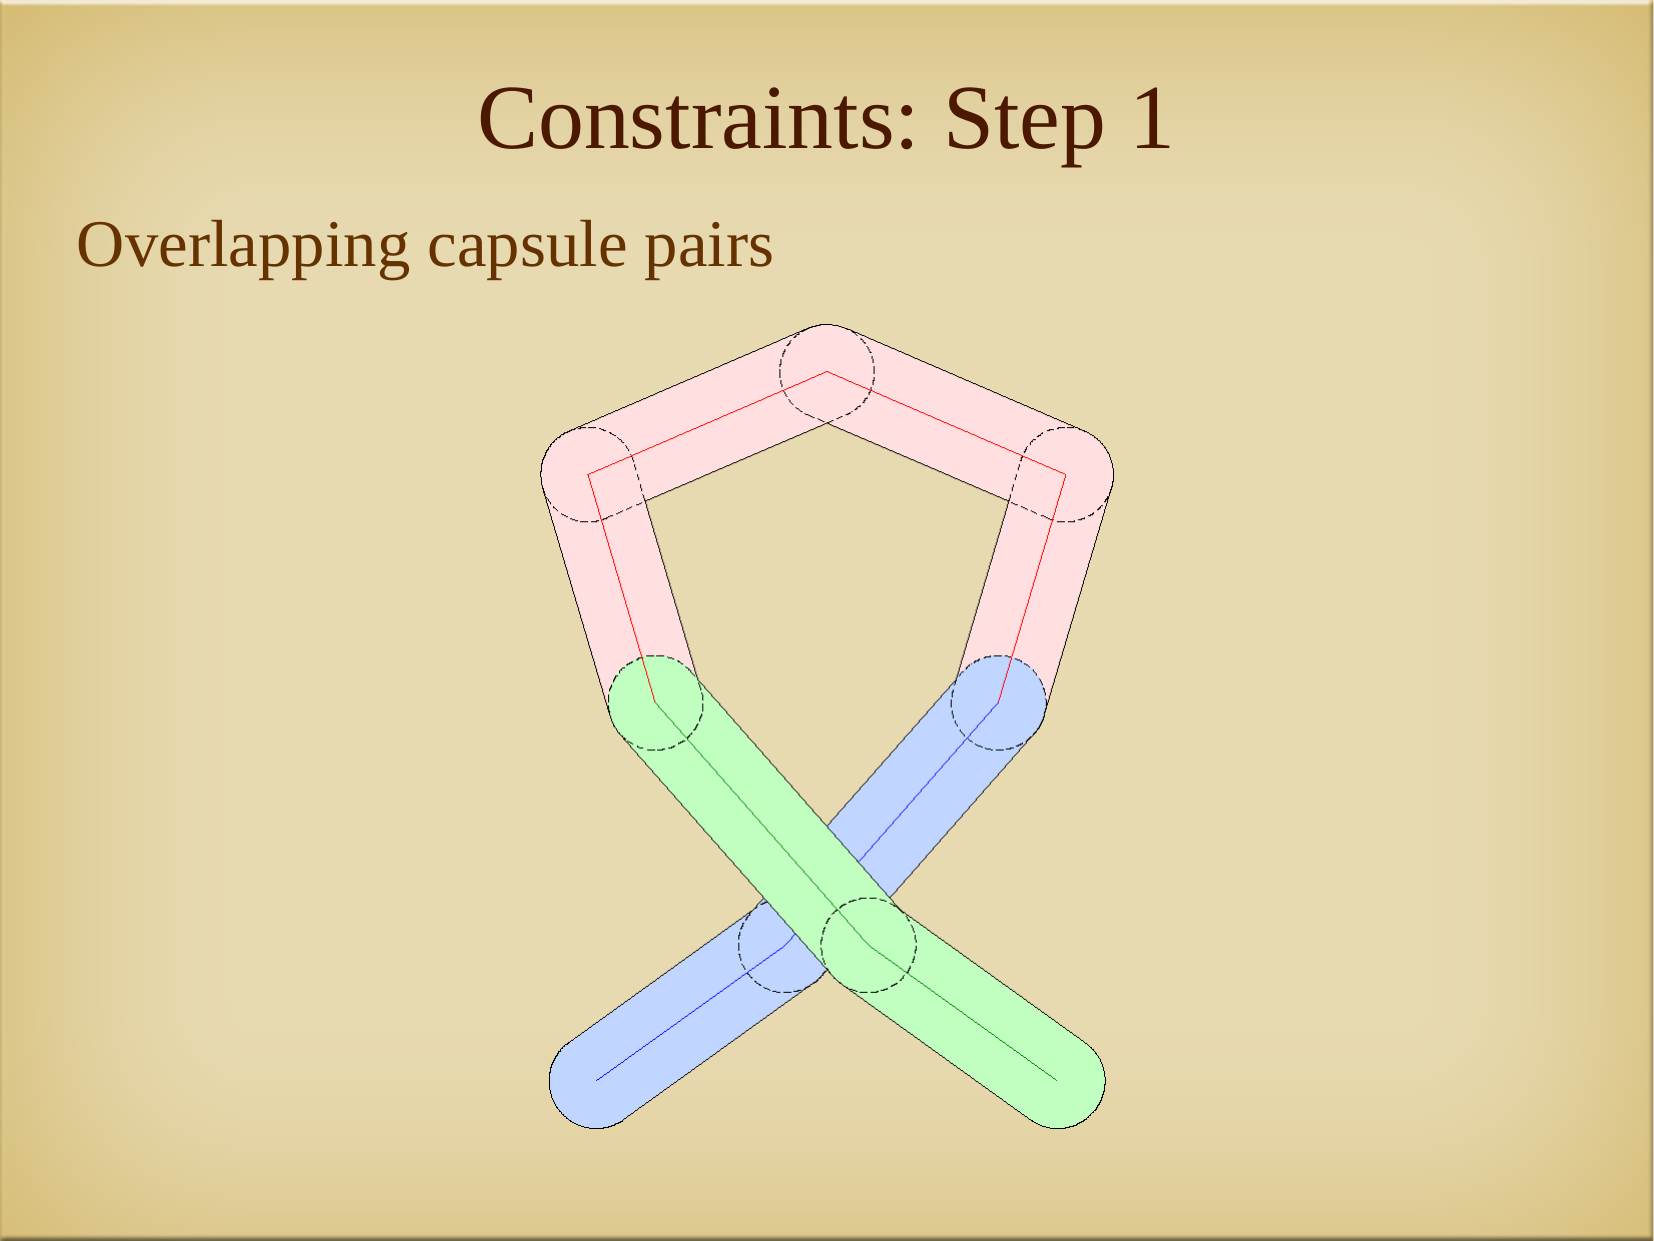

# Constraints: Step 1
Overlapping capsule pairs